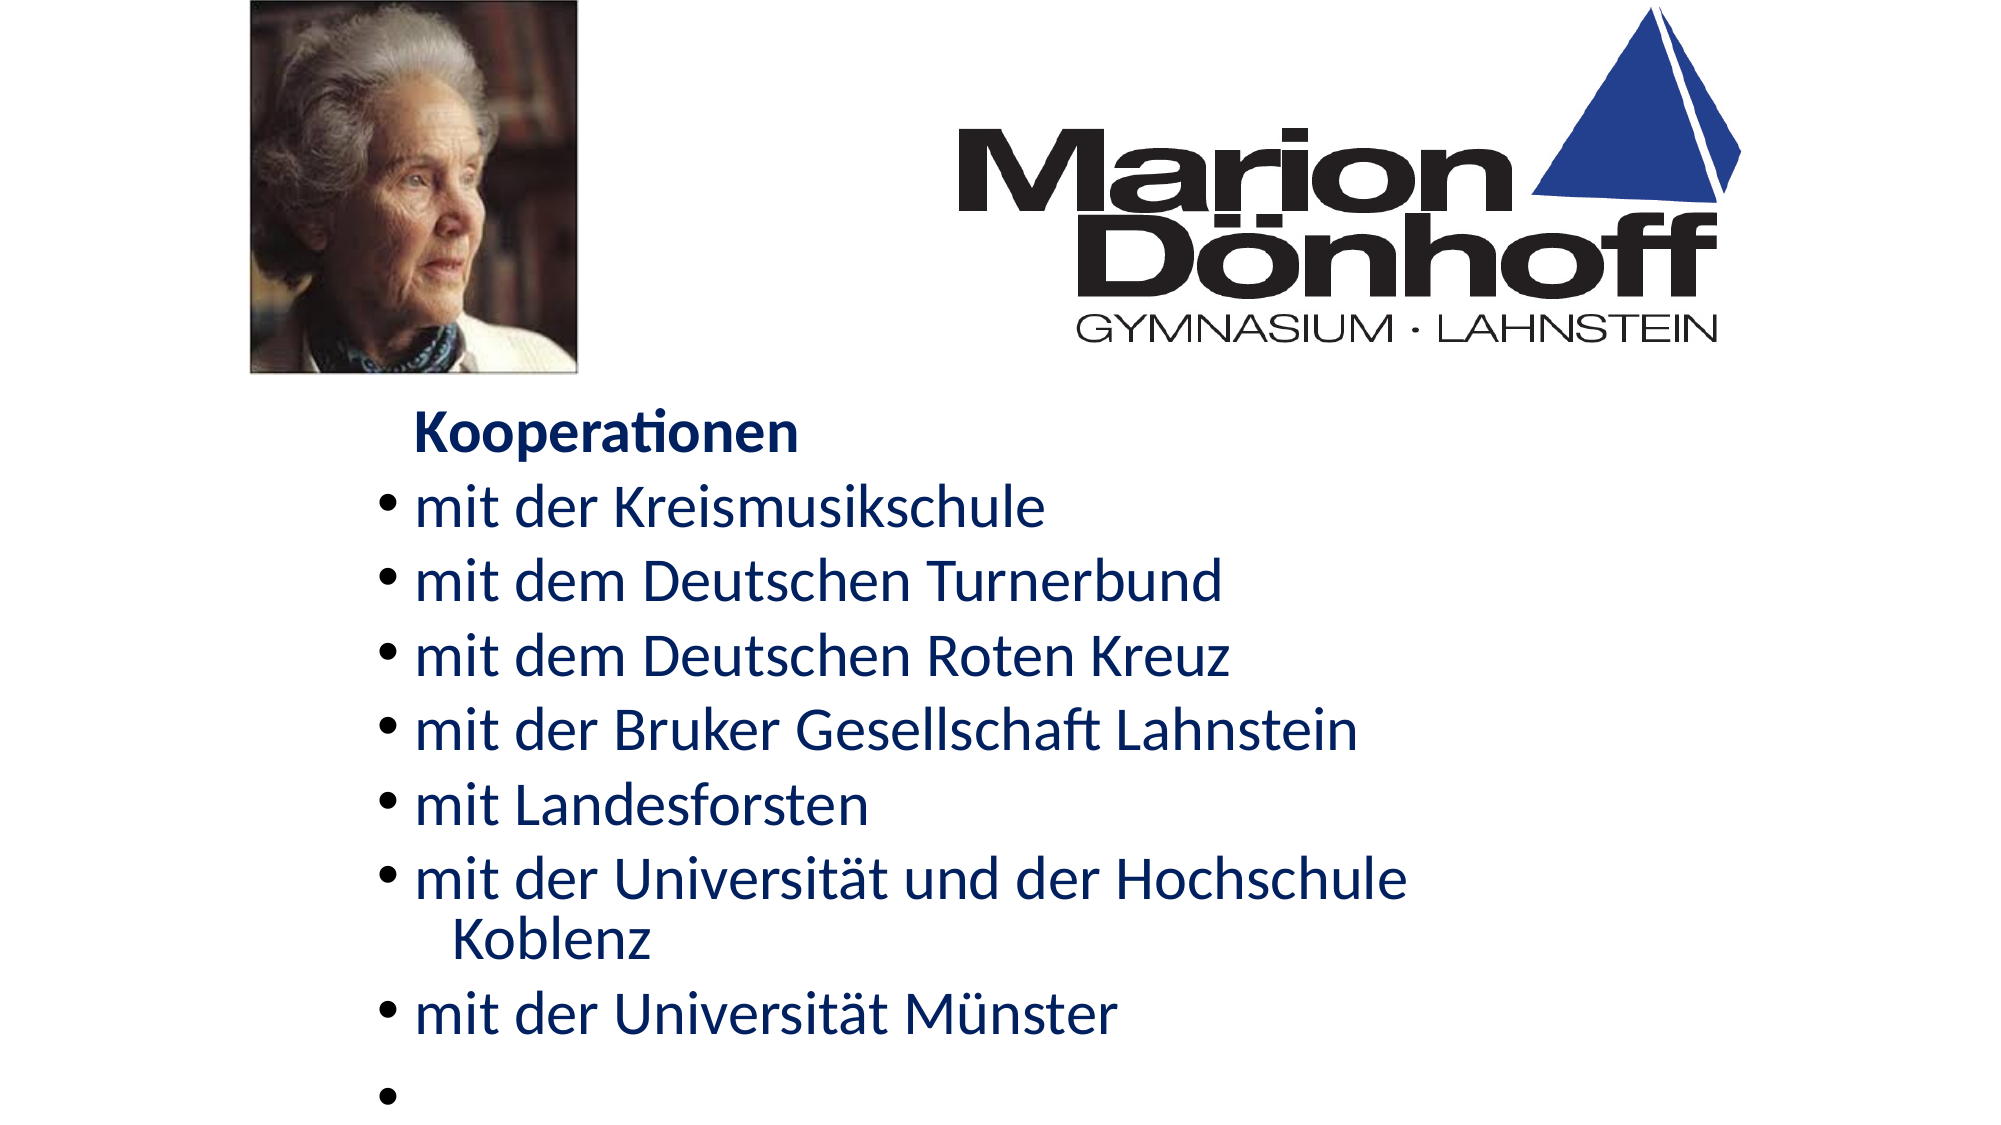

#
Kooperationen
mit der Kreismusikschule
mit dem Deutschen Turnerbund
mit dem Deutschen Roten Kreuz
mit der Bruker Gesellschaft Lahnstein
mit Landesforsten
mit der Universität und der Hochschule Koblenz
mit der Universität Münster